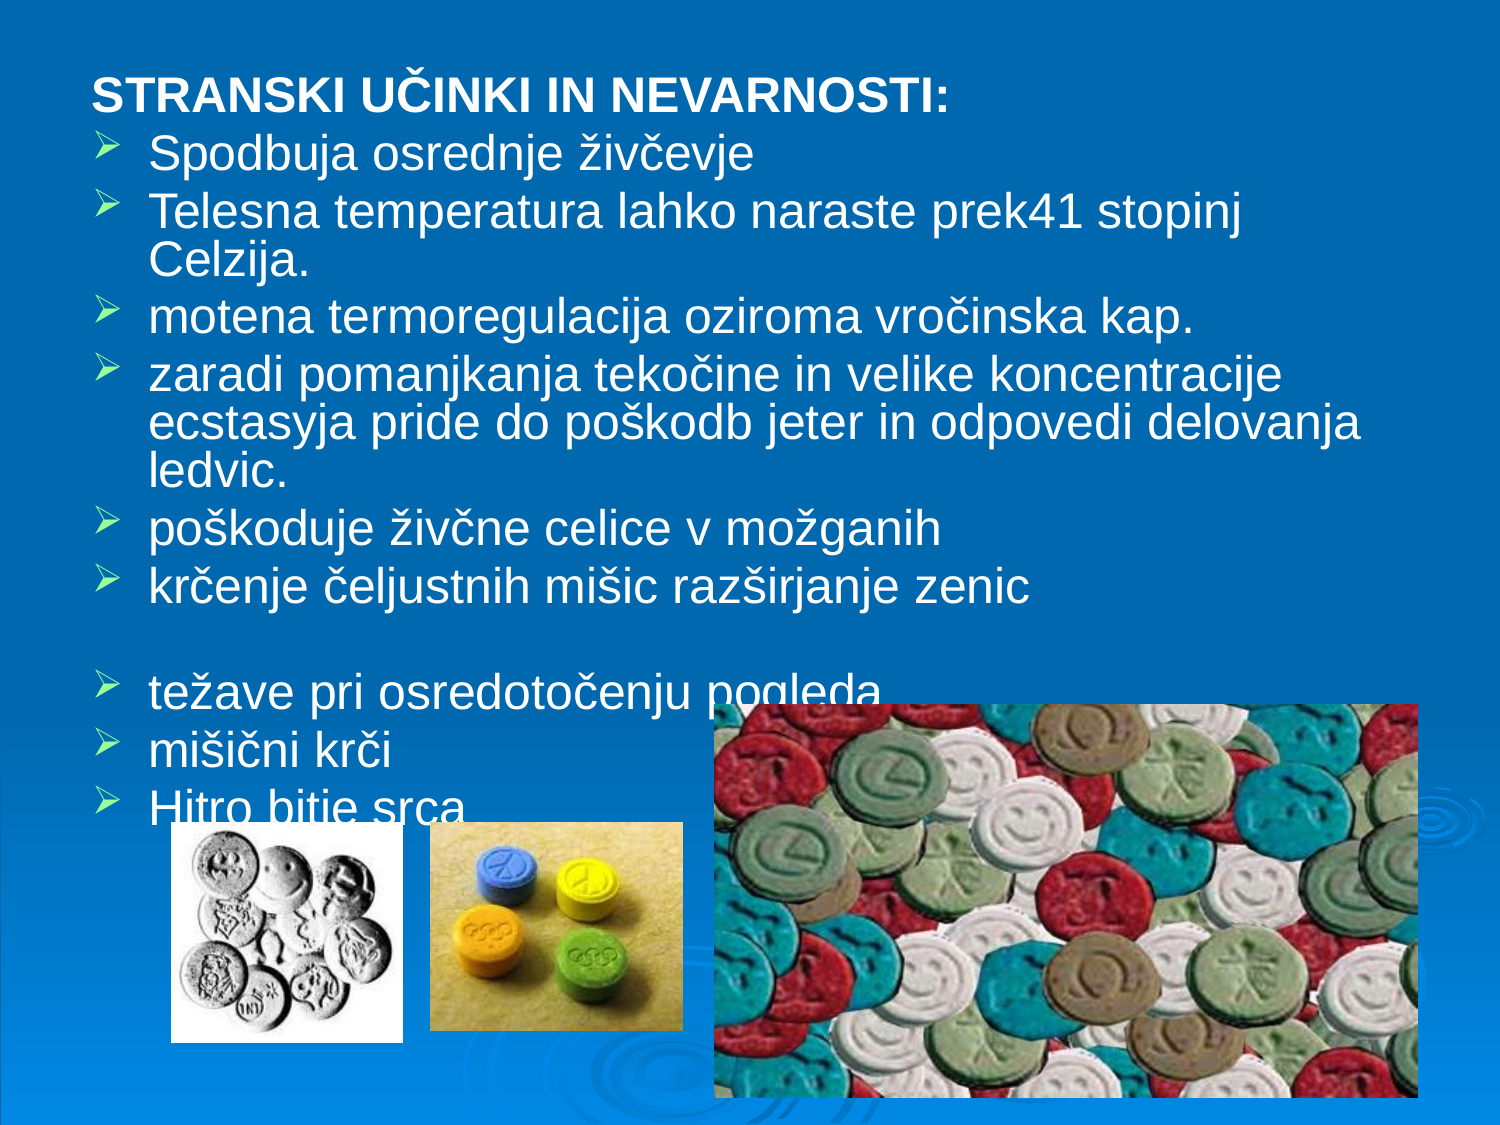

# STRANSKI UČINKI IN NEVARNOSTI:
Spodbuja osrednje živčevje
Telesna temperatura lahko naraste prek41 stopinj Celzija.
motena termoregulacija oziroma vročinska kap.
zaradi pomanjkanja tekočine in velike koncentracije ecstasyja pride do poškodb jeter in odpovedi delovanja ledvic.
poškoduje živčne celice v možganih
krčenje čeljustnih mišic razširjanje zenic
težave pri osredotočenju pogleda
mišični krči
Hitro bitje srca